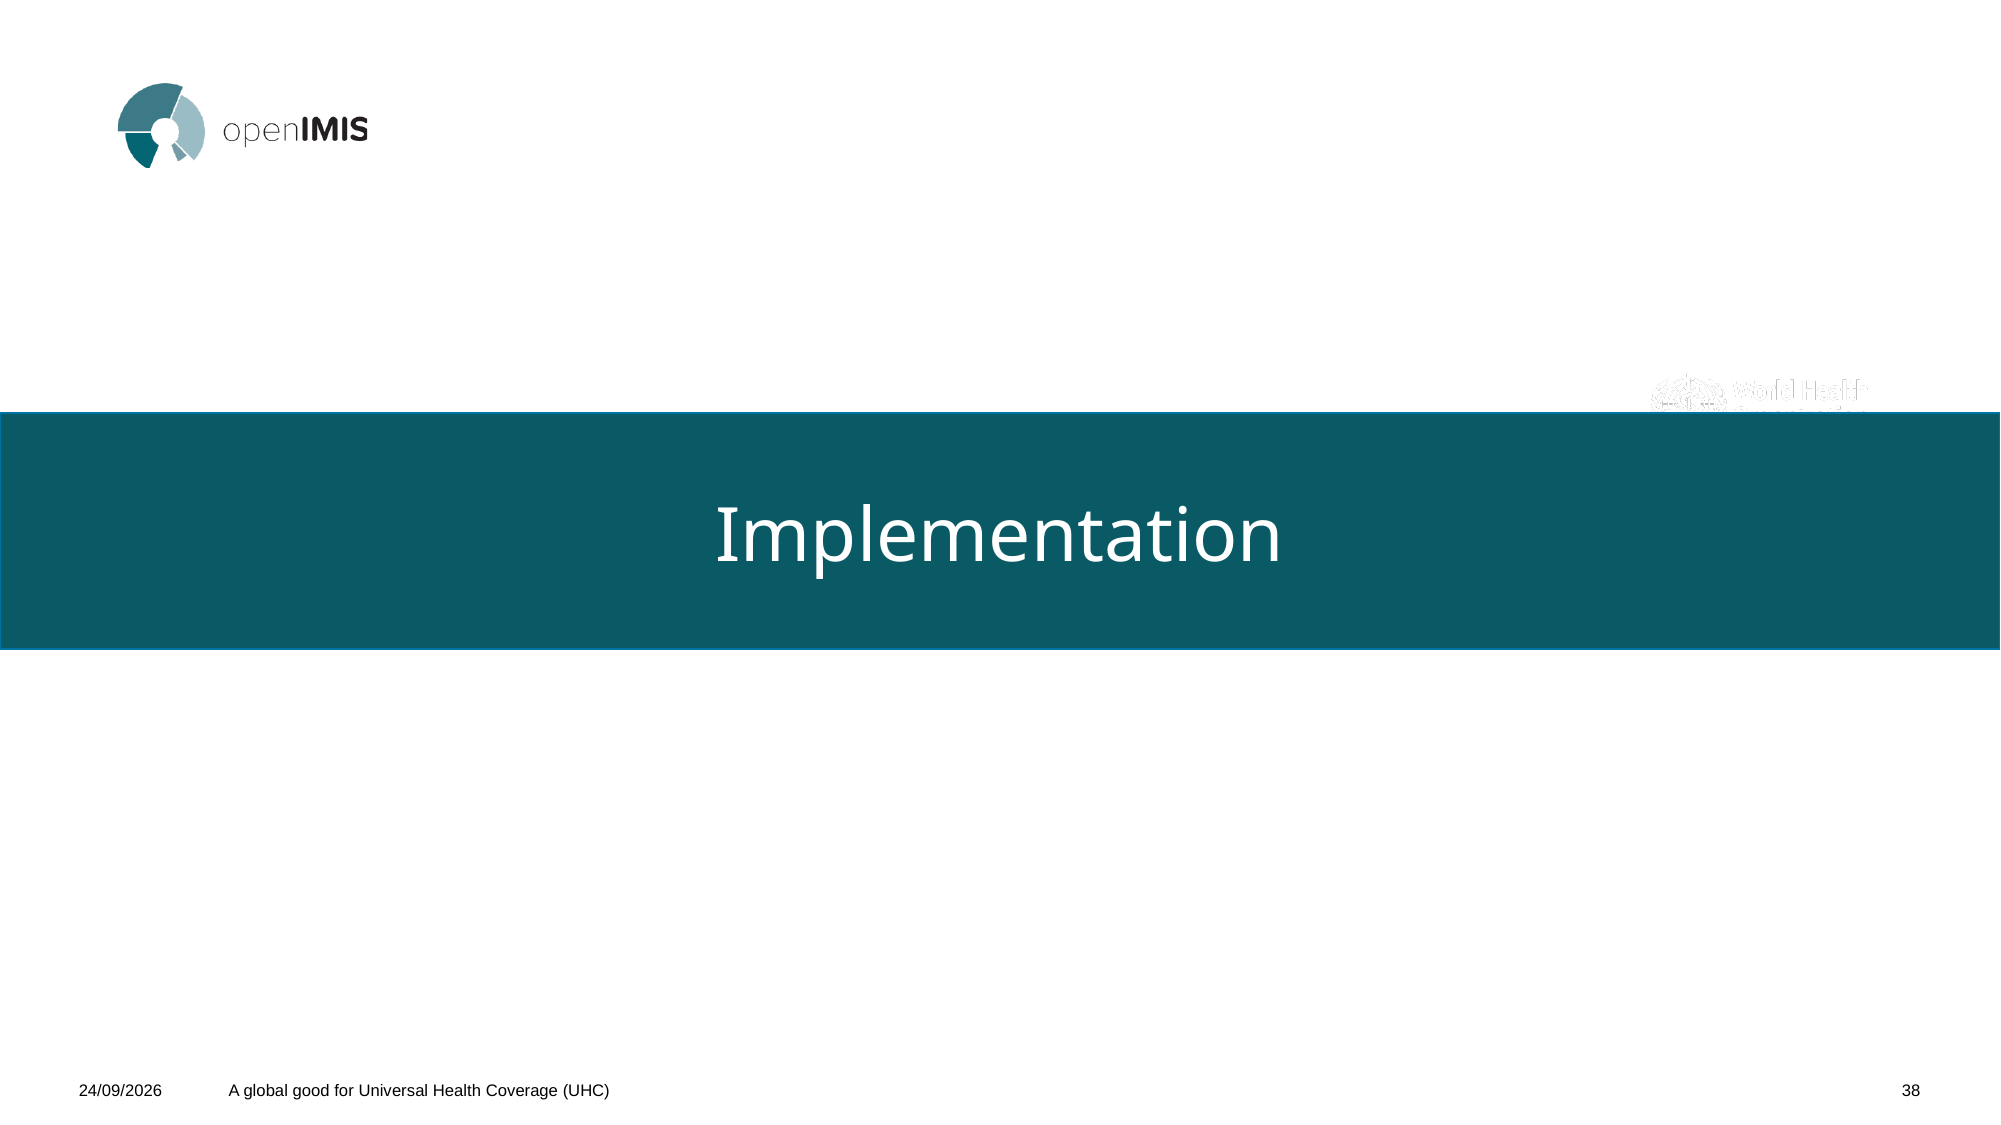

Implementation
Challenges
A global good for Universal Health Coverage (UHC)